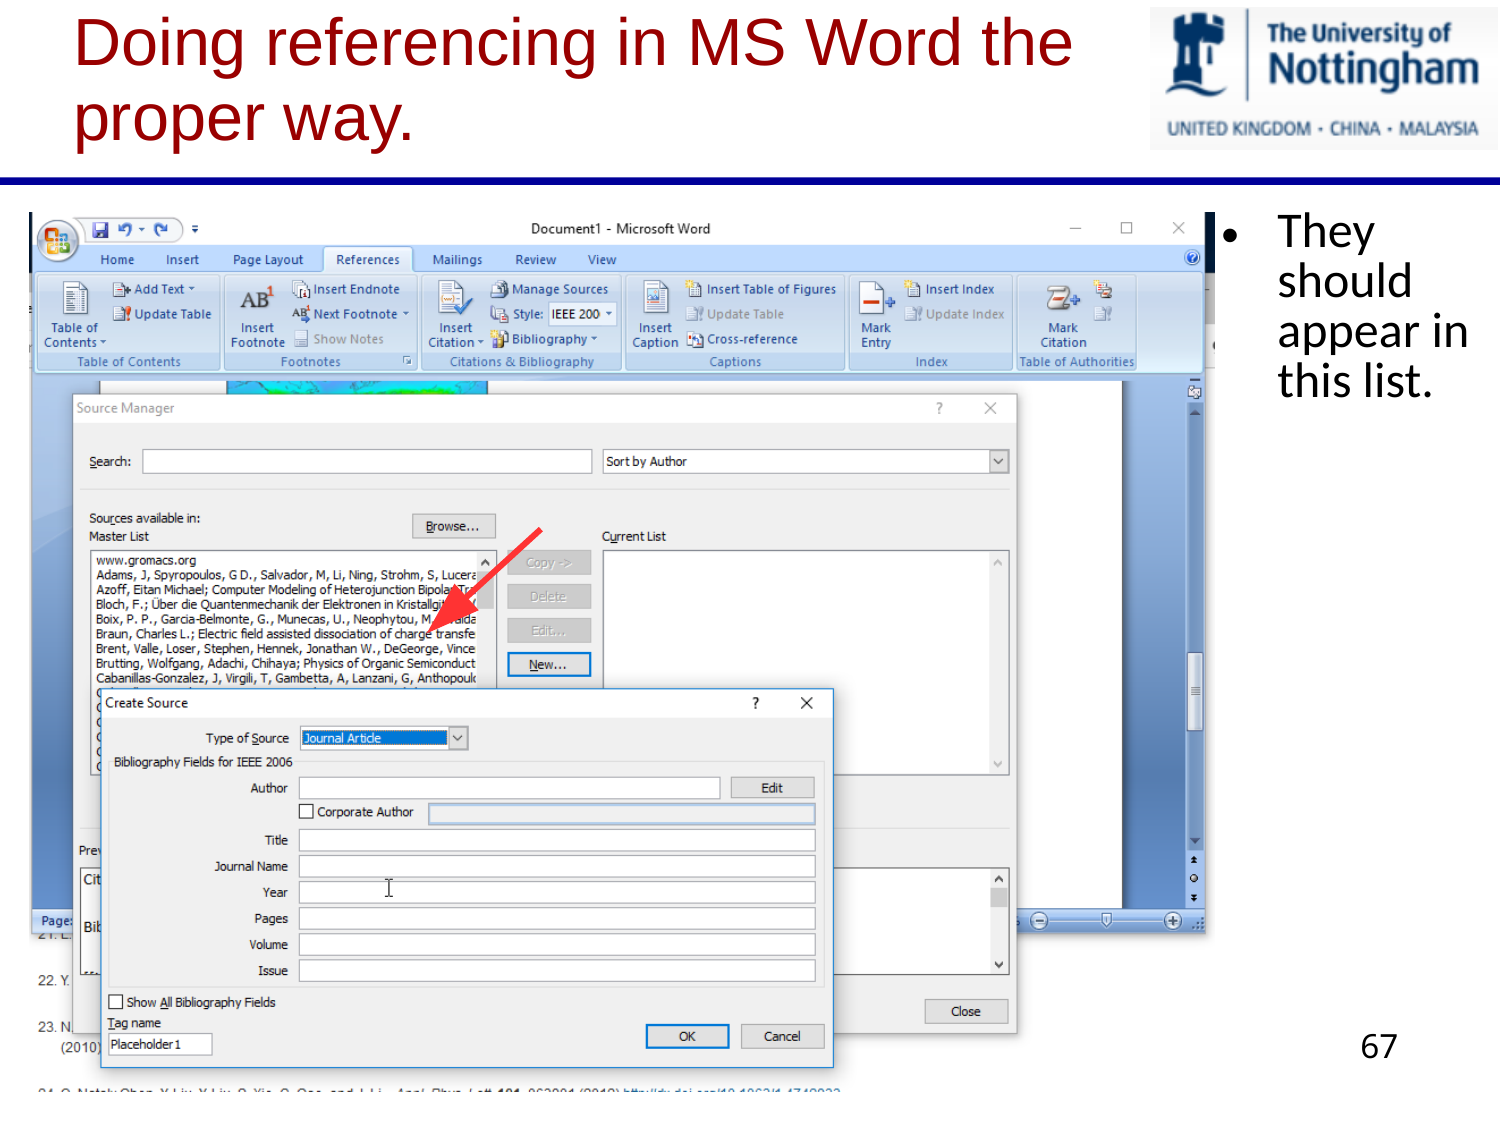

# Doing referencing in MS Word the proper way.
They should appear in this list.